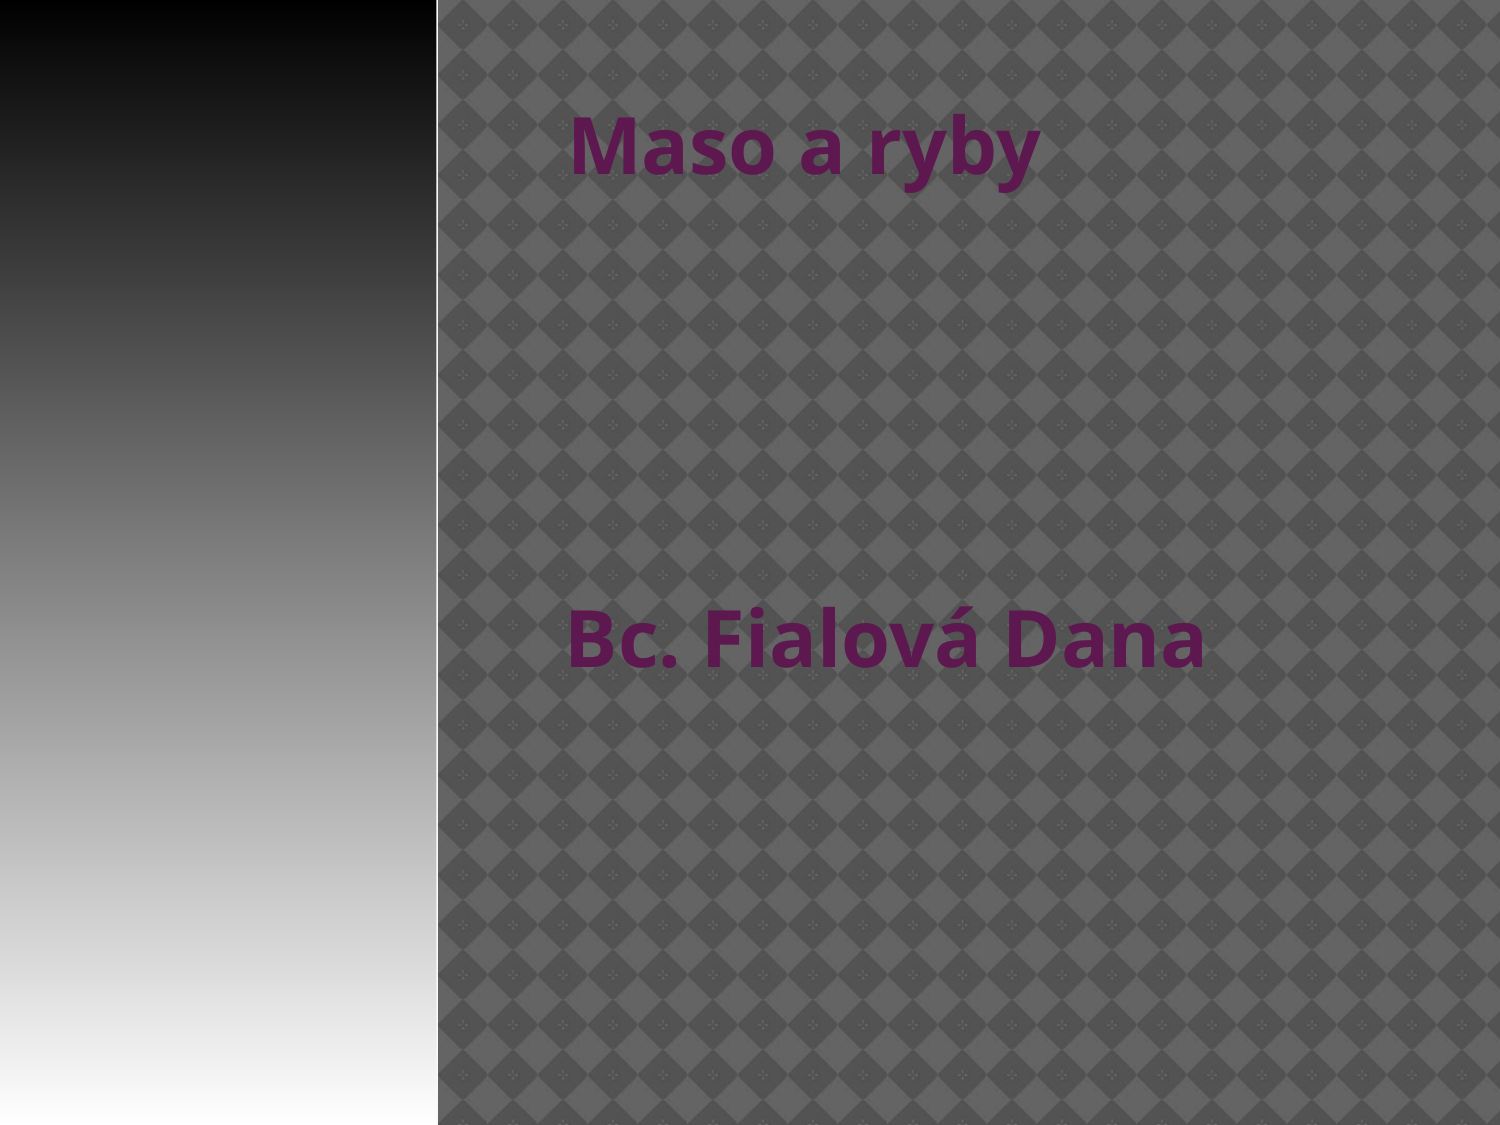

# Maso a ryby
Bc. Fialová Dana